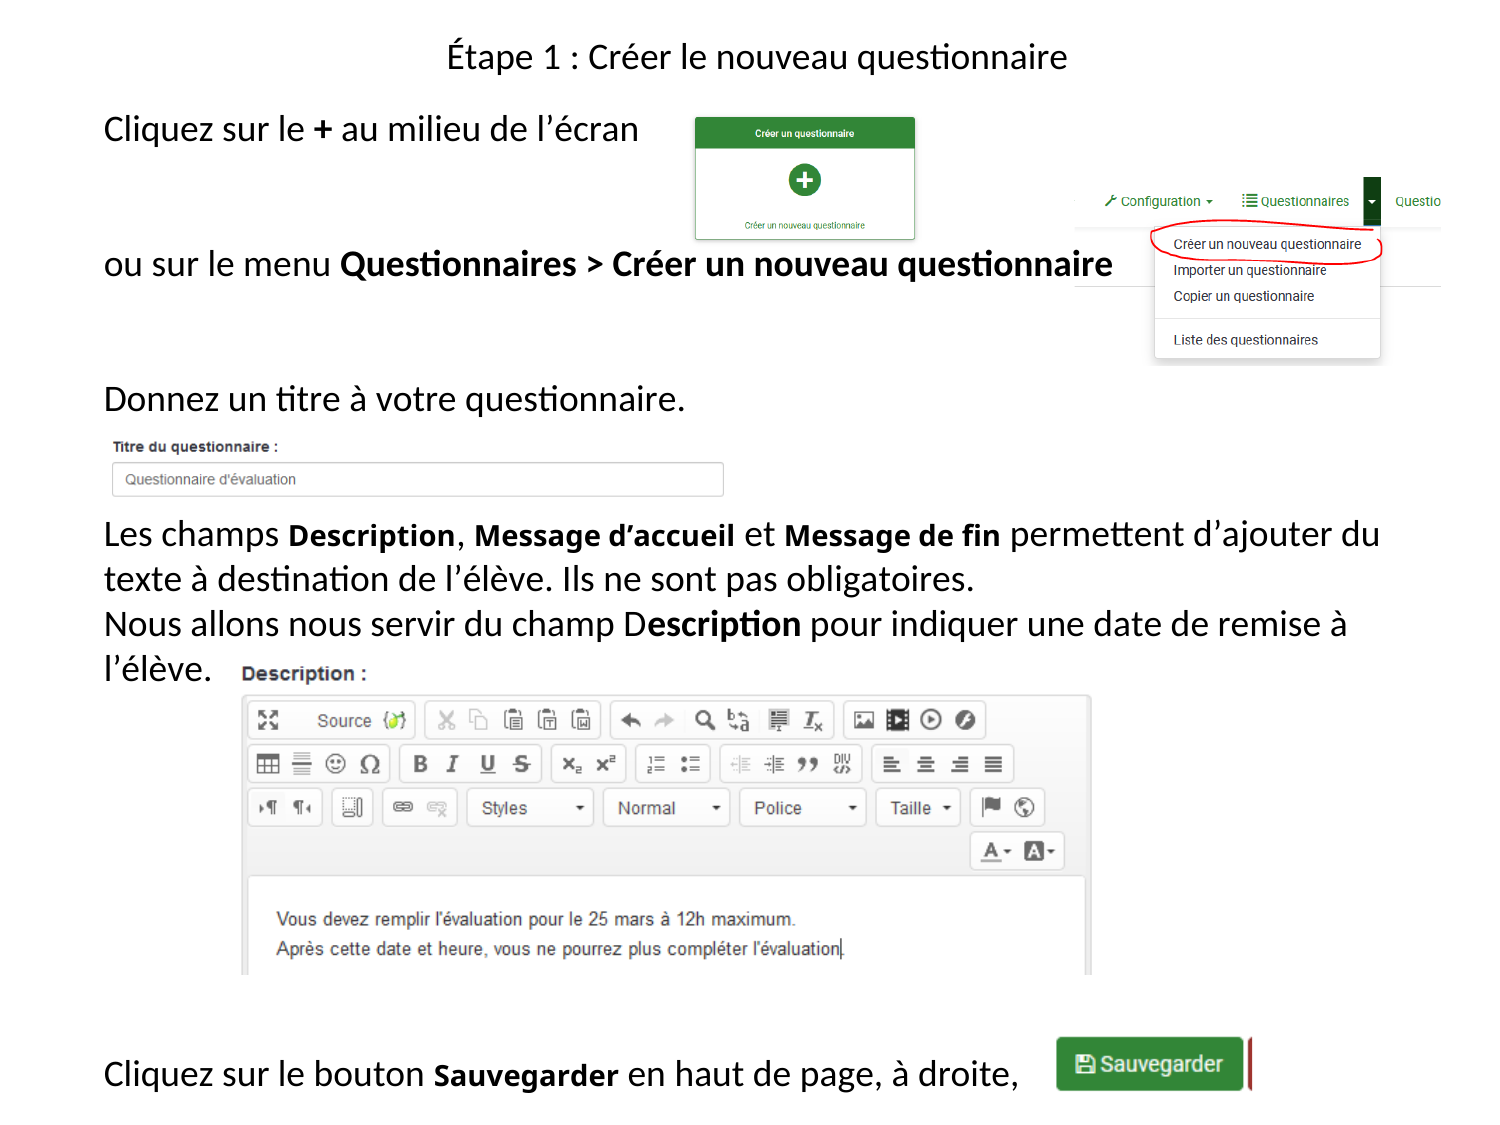

Étape 1 : Créer le nouveau questionnaire
Cliquez sur le + au milieu de l’écran
ou sur le menu Questionnaires > Créer un nouveau questionnaire
Donnez un titre à votre questionnaire.
Les champs Description, Message d’accueil et Message de fin permettent d’ajouter du texte à destination de l’élève. Ils ne sont pas obligatoires.
Nous allons nous servir du champ Description pour indiquer une date de remise à l’élève.
Cliquez sur le bouton Sauvegarder en haut de page, à droite,